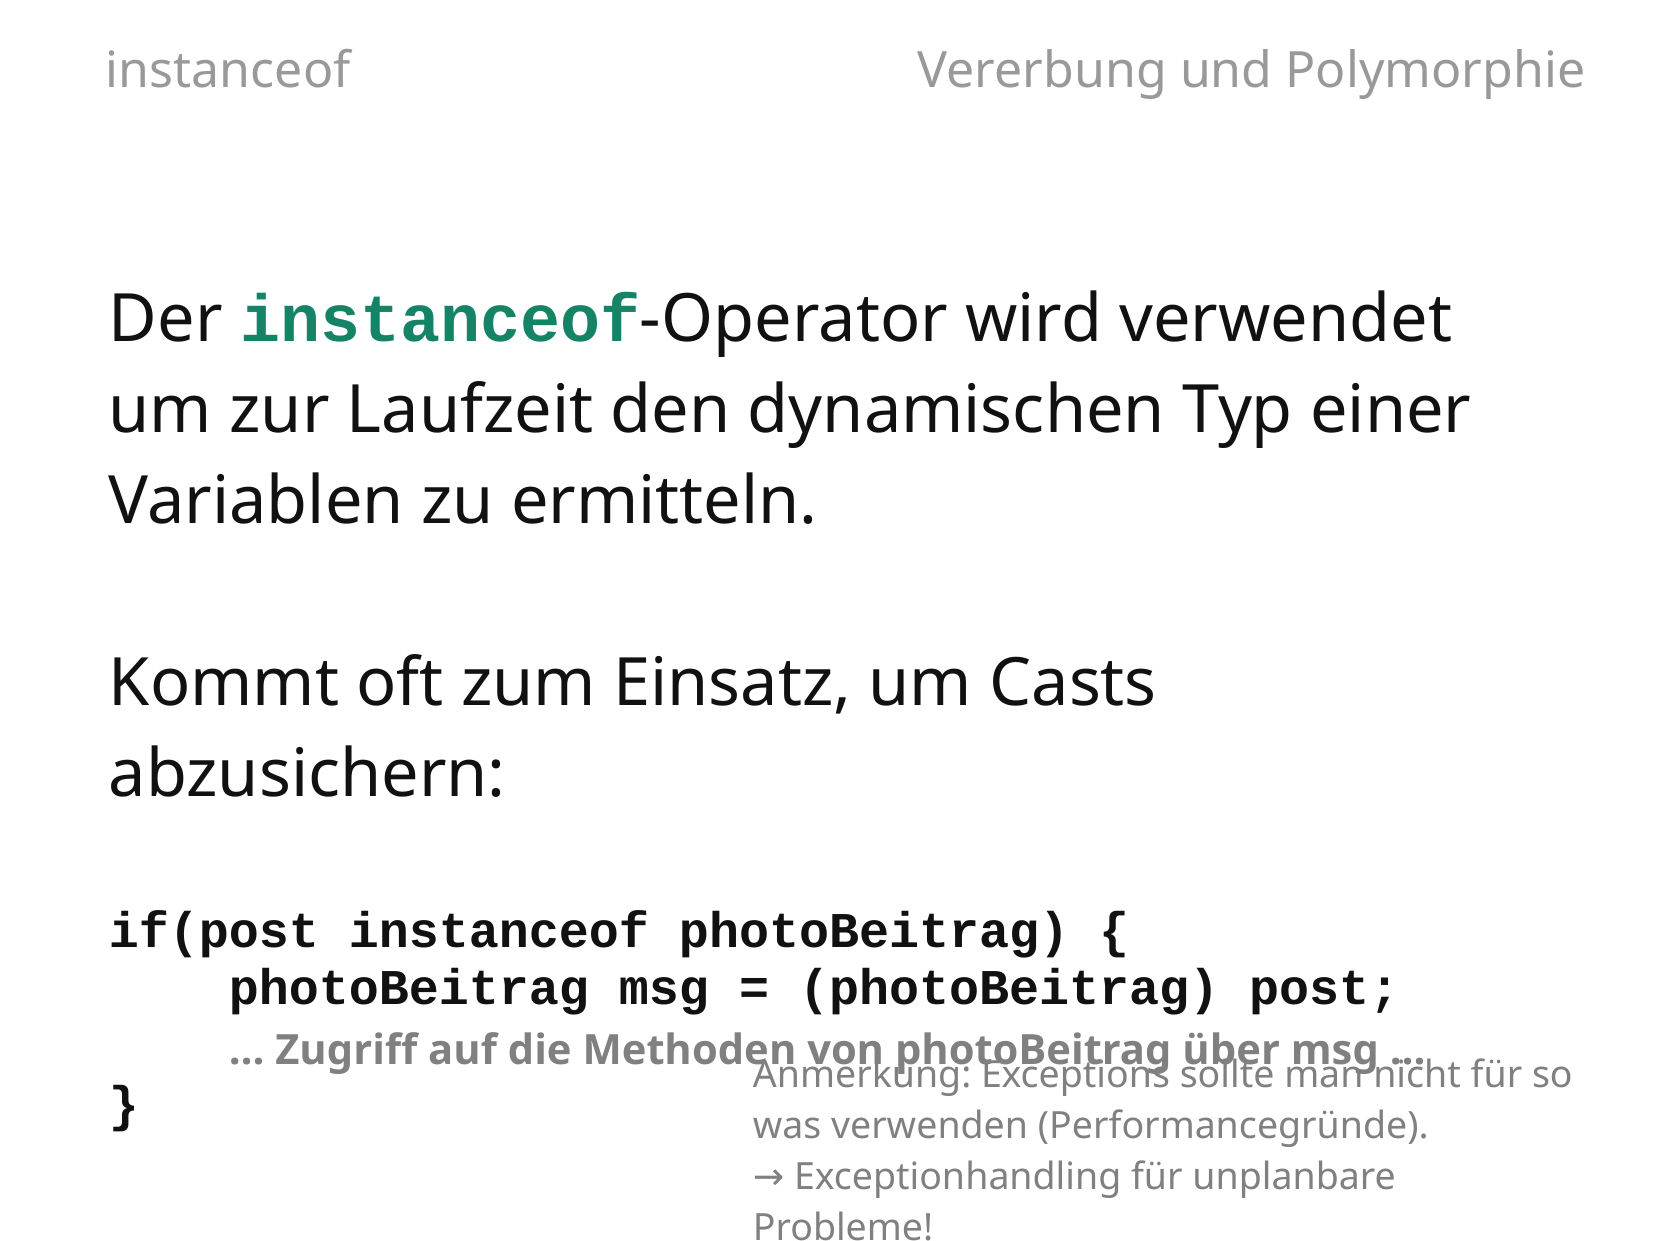

instanceof 		Vererbung und Polymorphie
Der instanceof-Operator wird verwendet um zur Laufzeit den dynamischen Typ einer Variablen zu ermitteln.
Kommt oft zum Einsatz, um Casts abzusichern:
if(post instanceof photoBeitrag) {
 photoBeitrag msg = (photoBeitrag) post;
 … Zugriff auf die Methoden von photoBeitrag über msg …
}
Anmerkung: Exceptions sollte man nicht für so was verwenden (Performancegründe).
→ Exceptionhandling für unplanbare Probleme!